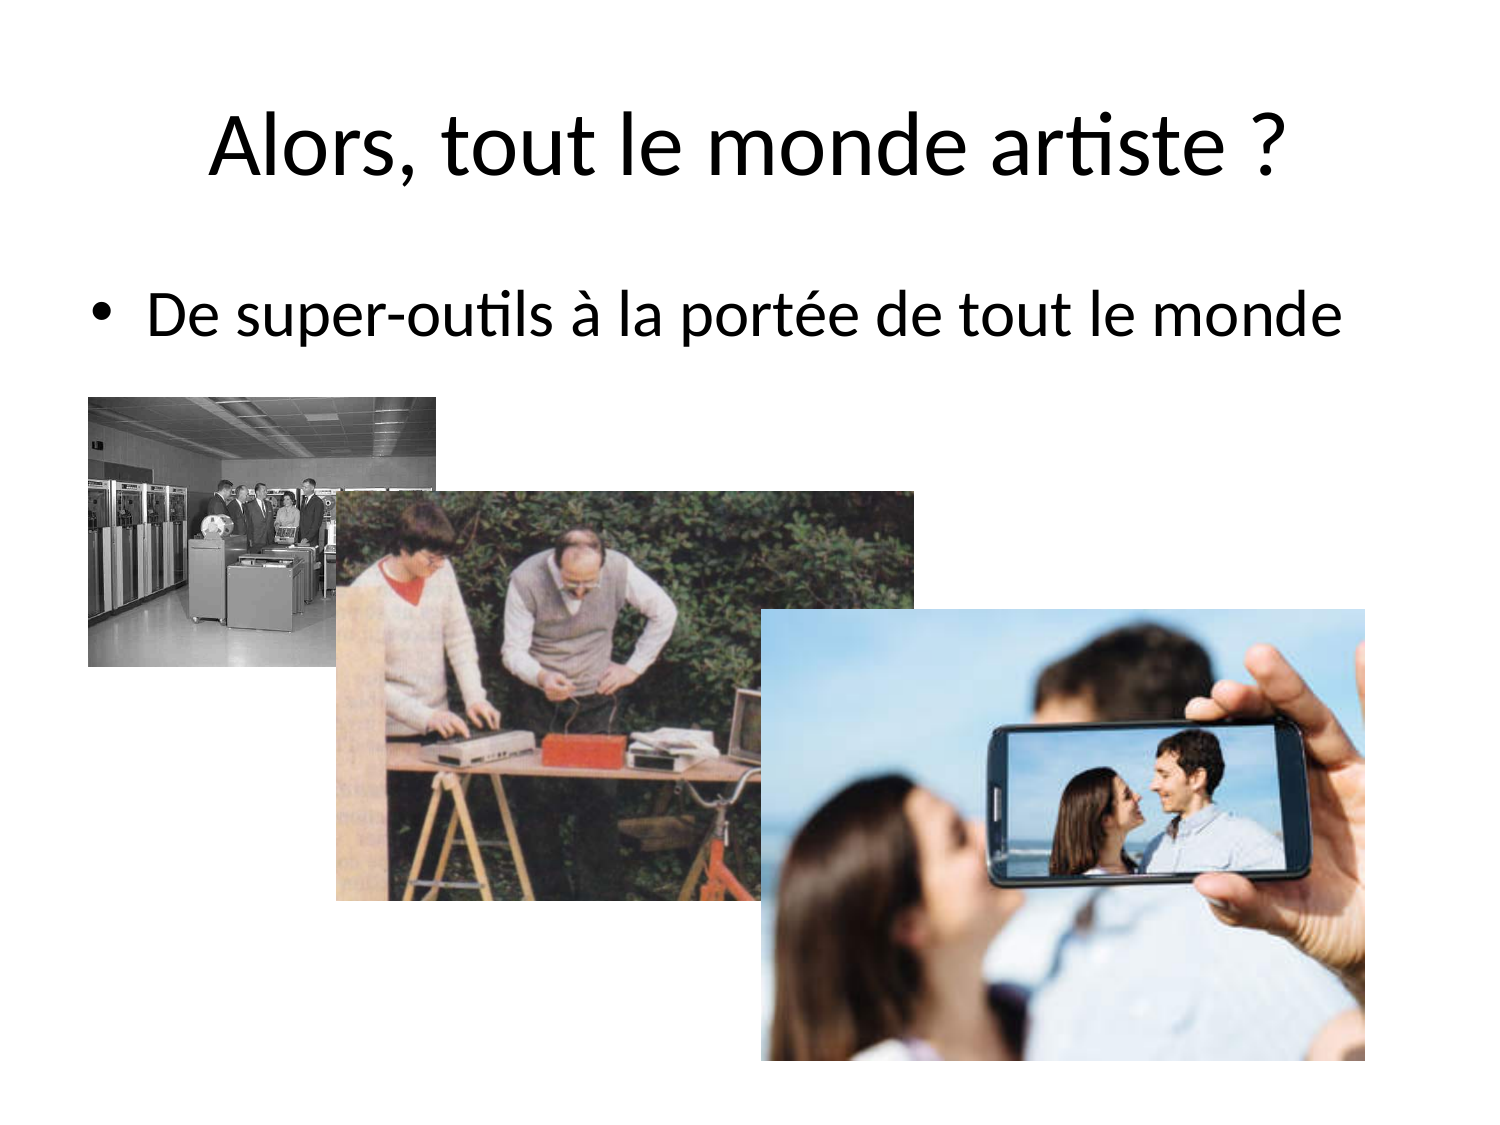

# Alors, tout le monde artiste ?
De super-outils à la portée de tout le monde